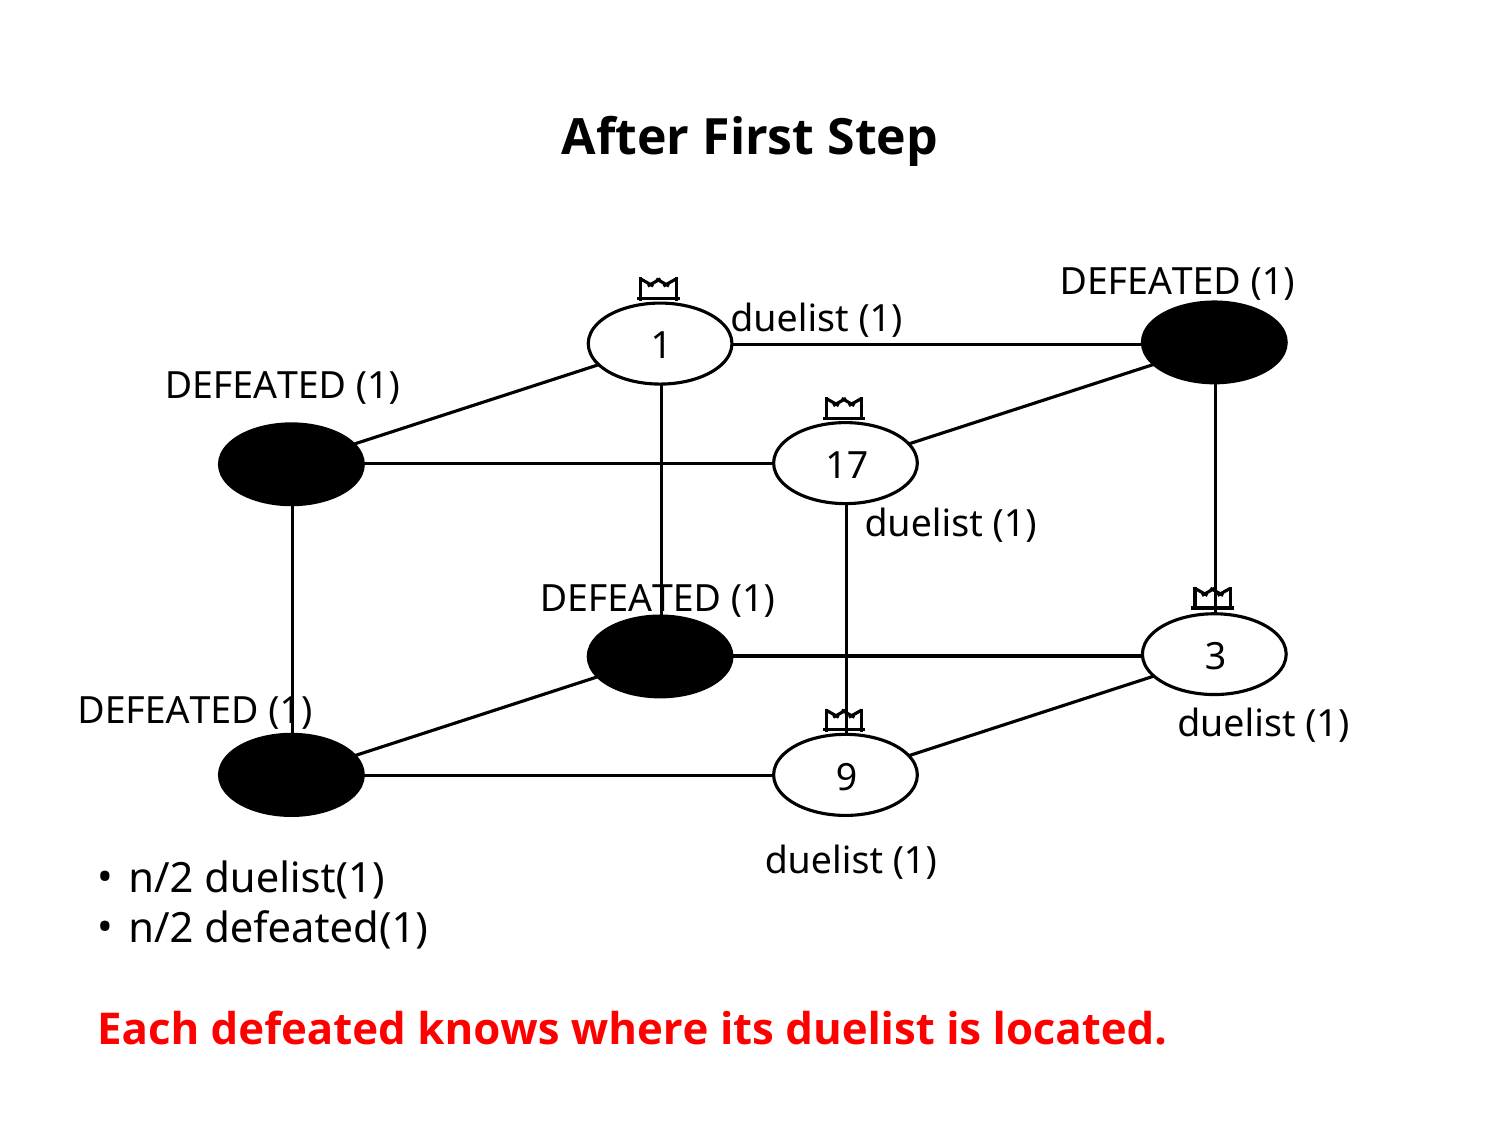

# After First Step
DEFEATED (1)
duelist (1)
15
1
DEFEATED (1)
17
18
duelist (1)
DEFEATED (1)
3
12
DEFEATED (1)
duelist (1)
20
9
duelist (1)
n/2 duelist(1)
n/2 defeated(1)
Each defeated knows where its duelist is located.
Paola Flocchini